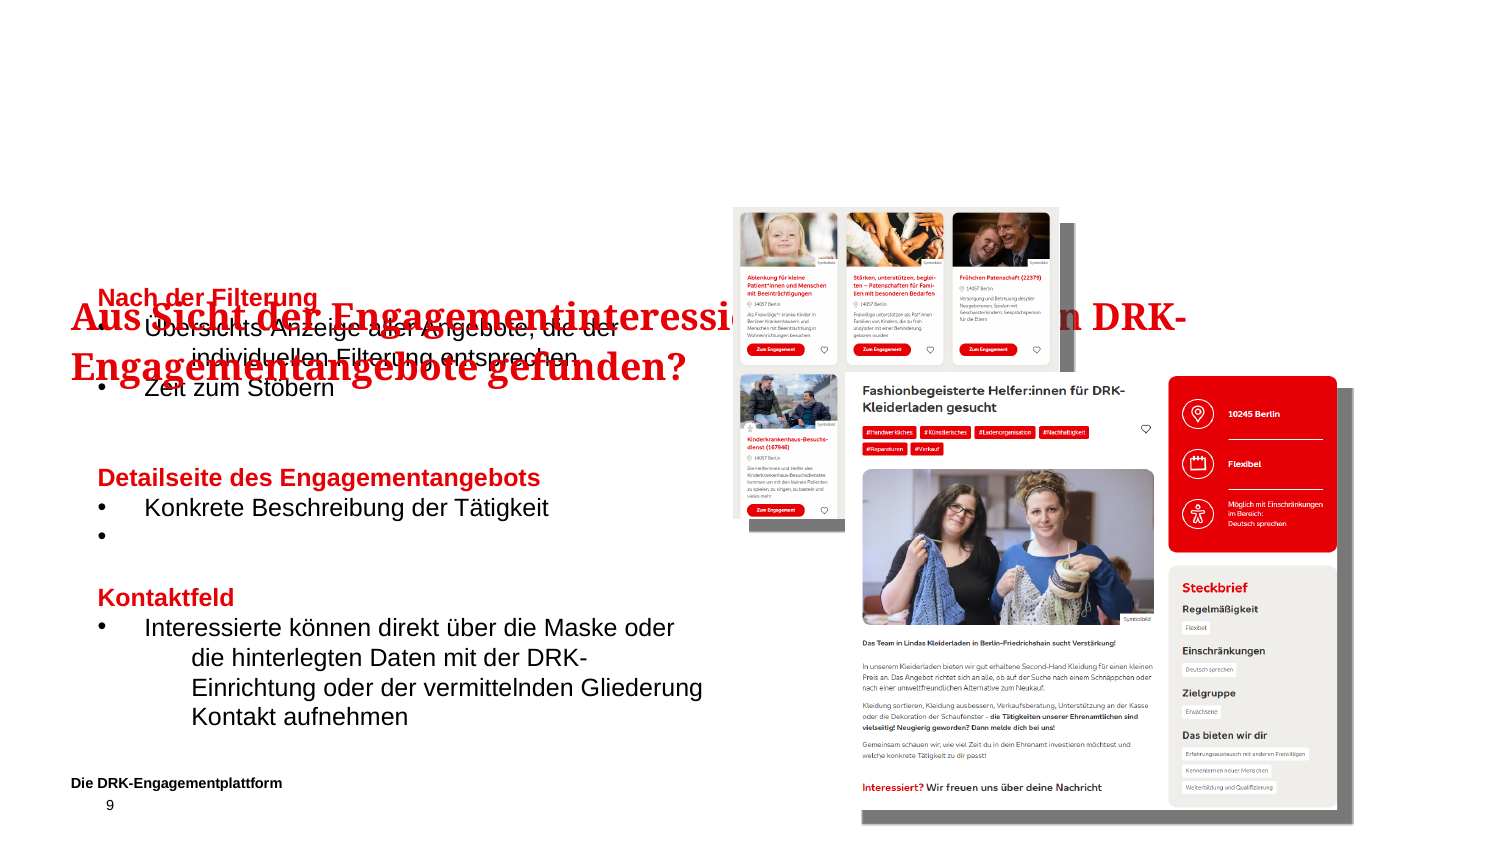

Nach der Filterung
Übersichts-Anzeige aller Angebote, die der individuellen Filterung entsprechen
Zeit zum Stöbern
Detailseite des Engagementangebots
Konkrete Beschreibung der Tätigkeit
Kontaktfeld
Interessierte können direkt über die Maske oder die hinterlegten Daten mit der DRK-Einrichtung oder der vermittelnden Gliederung Kontakt aufnehmen
# Aus Sicht der Engagementinteressierten: Wie werden DRK-Engagementangebote gefunden?
Die DRK-Engagementplattform